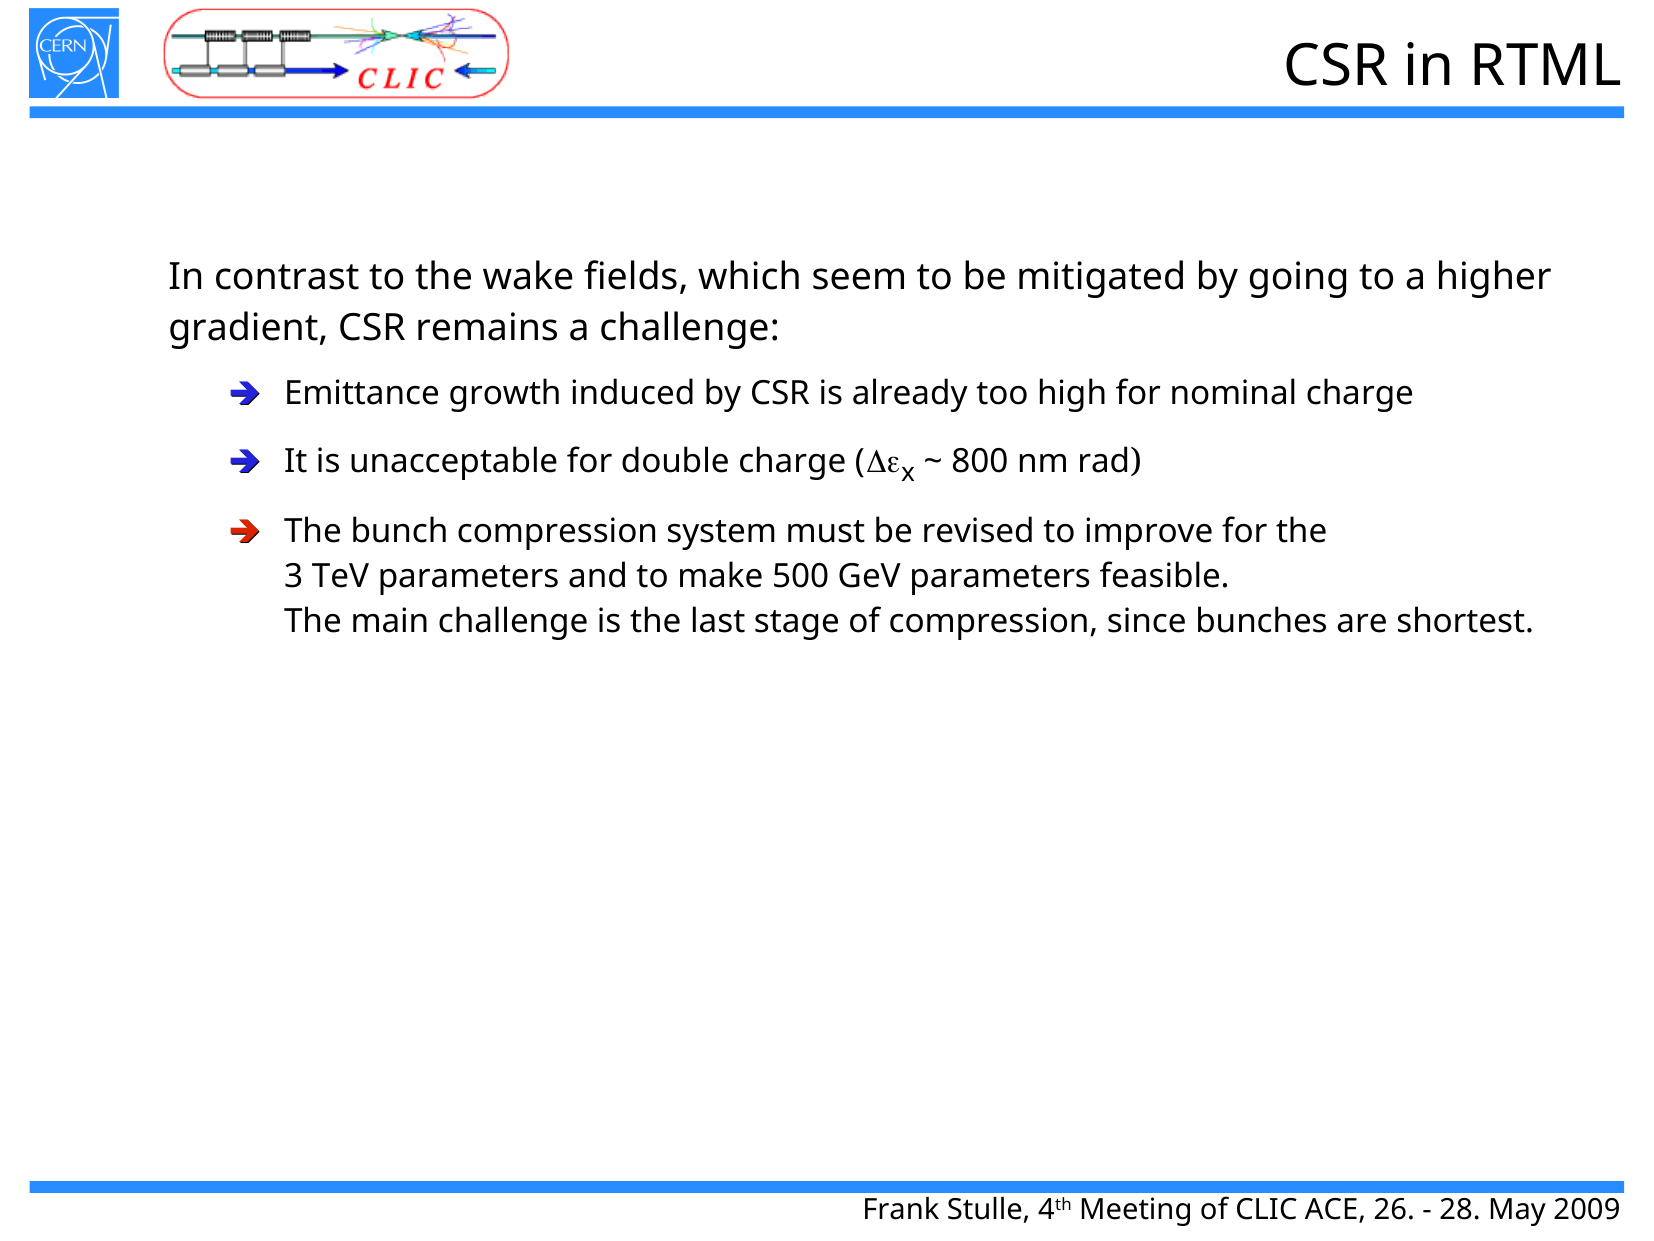

# CSR in RTML
In contrast to the wake fields, which seem to be mitigated by going to a higher
gradient, CSR remains a challenge:
		Emittance growth induced by CSR is already too high for nominal charge
		It is unacceptable for double charge (Dex ~ 800 nm rad)
		The bunch compression system must be revised to improve for the
		3 TeV parameters and to make 500 GeV parameters feasible.
		The main challenge is the last stage of compression, since bunches are shortest.